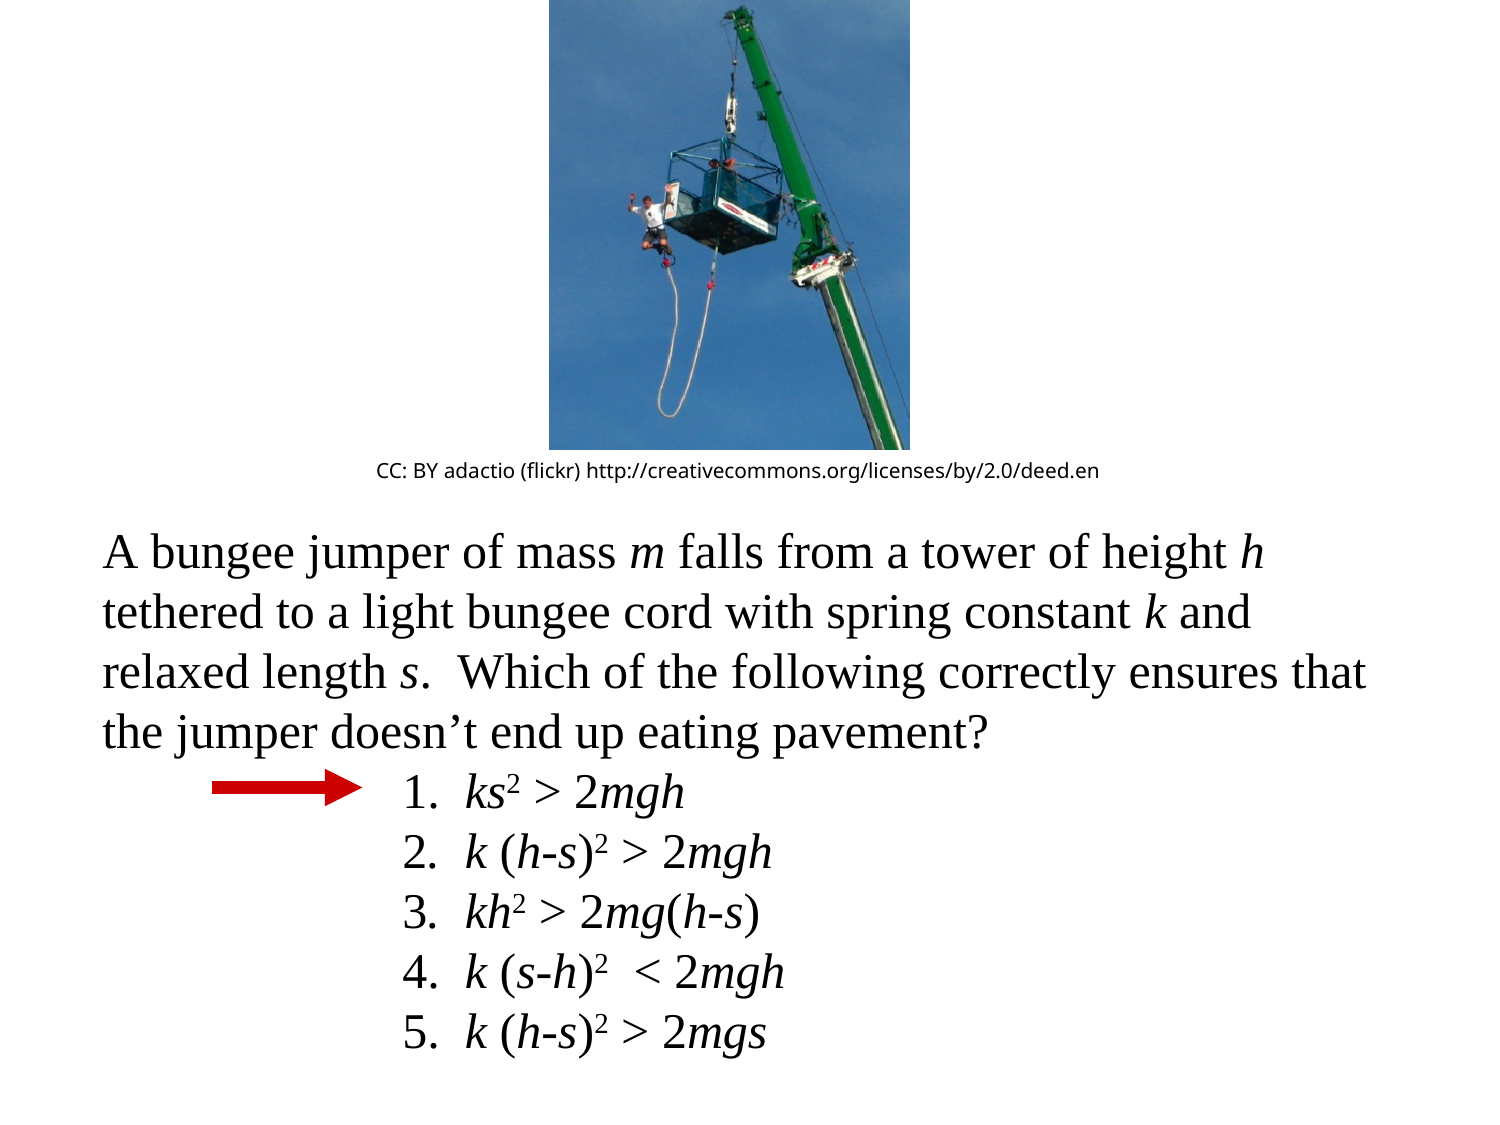

CC: BY adactio (flickr) http://creativecommons.org/licenses/by/2.0/deed.en
A bungee jumper of mass m falls from a tower of height h tethered to a light bungee cord with spring constant k and relaxed length s. Which of the following correctly ensures that the jumper doesn’t end up eating pavement?
		1. ks2 > 2mgh
		2. k (h-s)2 > 2mgh
		3. kh2 > 2mg(h-s)
		4. k (s-h)2 < 2mgh
		5. k (h-s)2 > 2mgs